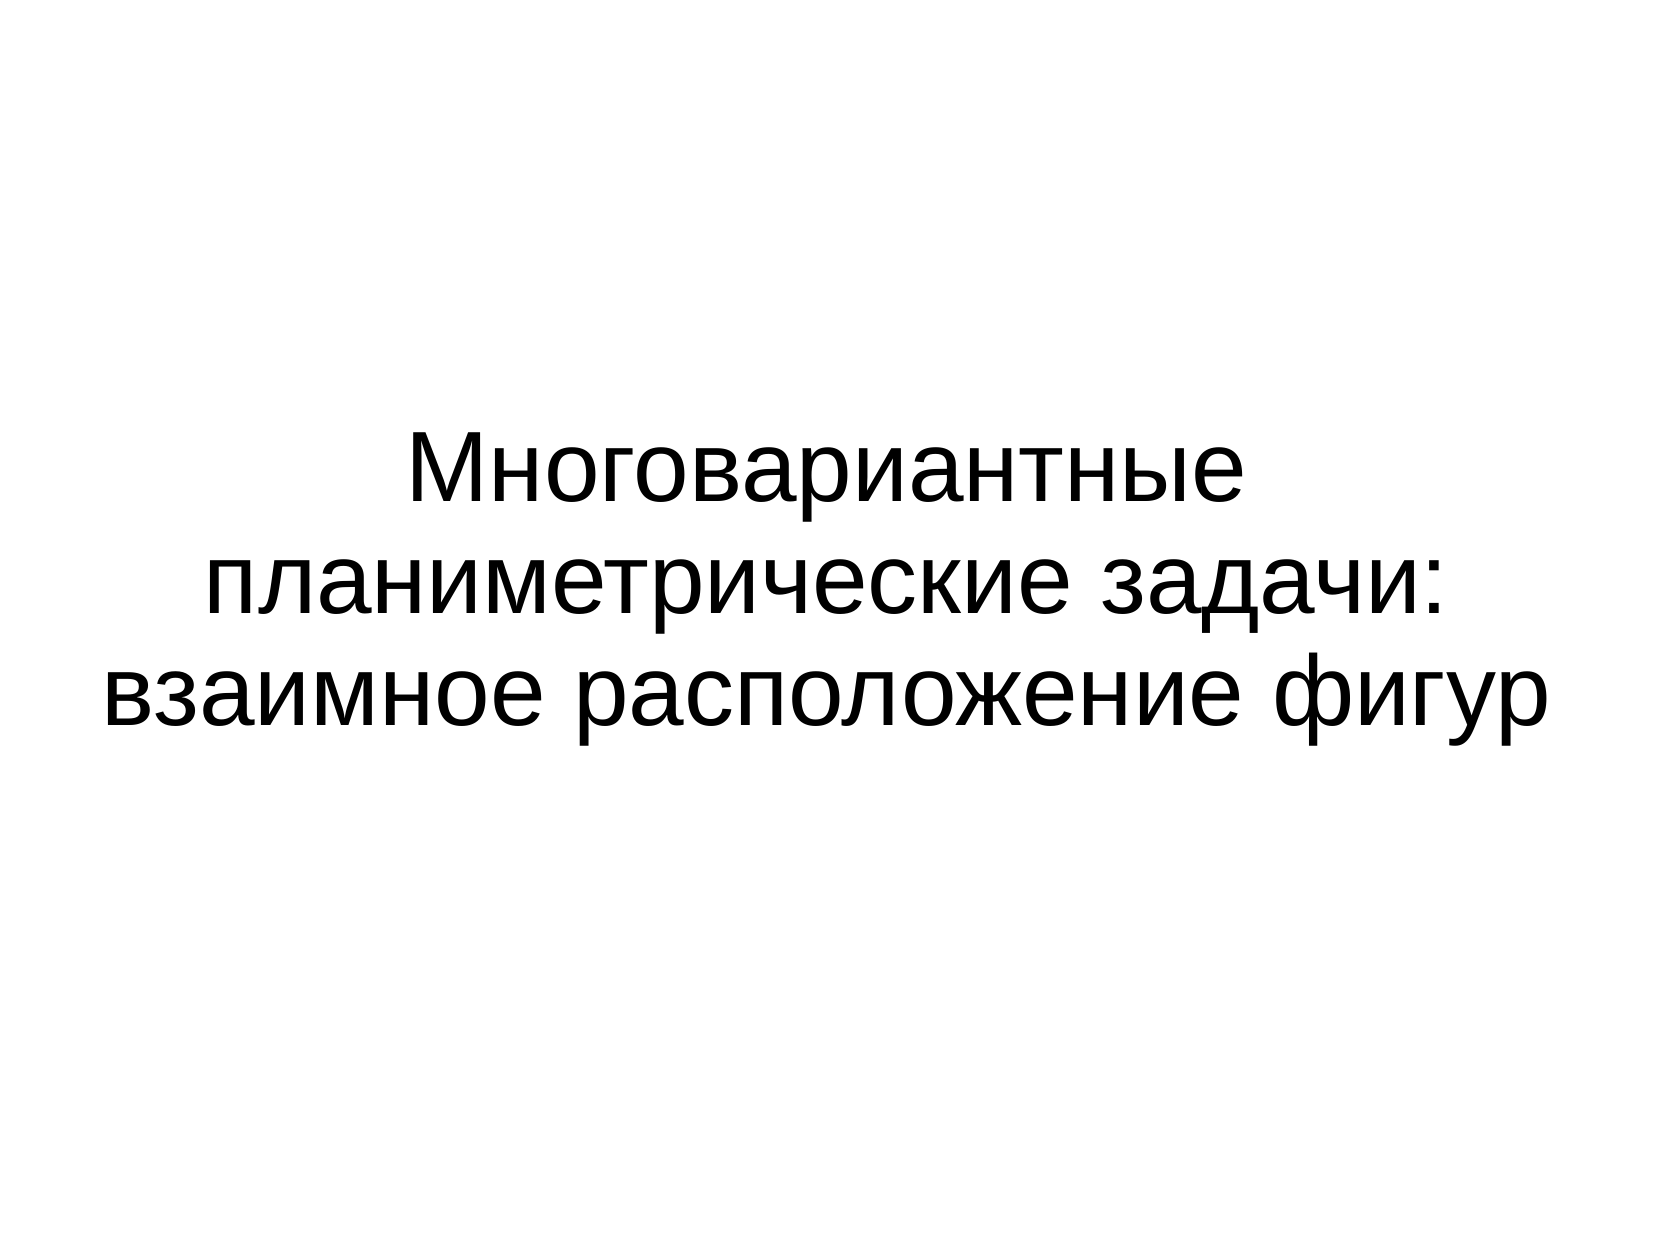

# Многовариантные планиметрические задачи: взаимное расположение фигур